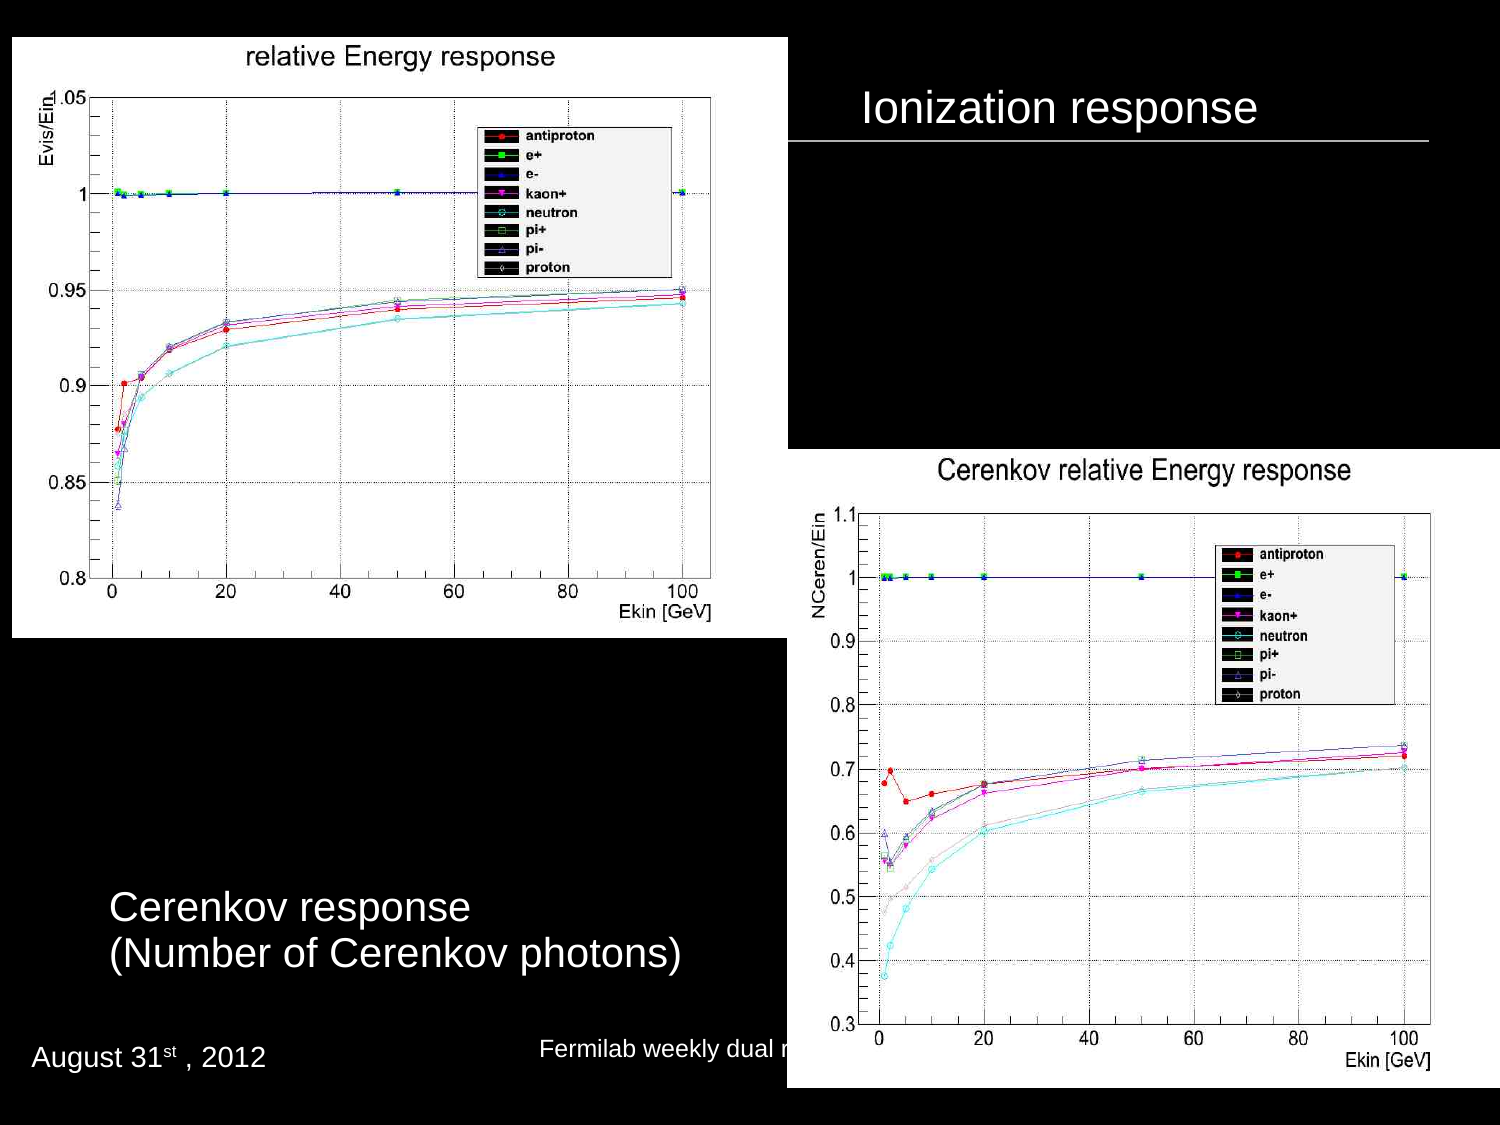

Ionization response
Cerenkov response
(Number of Cerenkov photons)